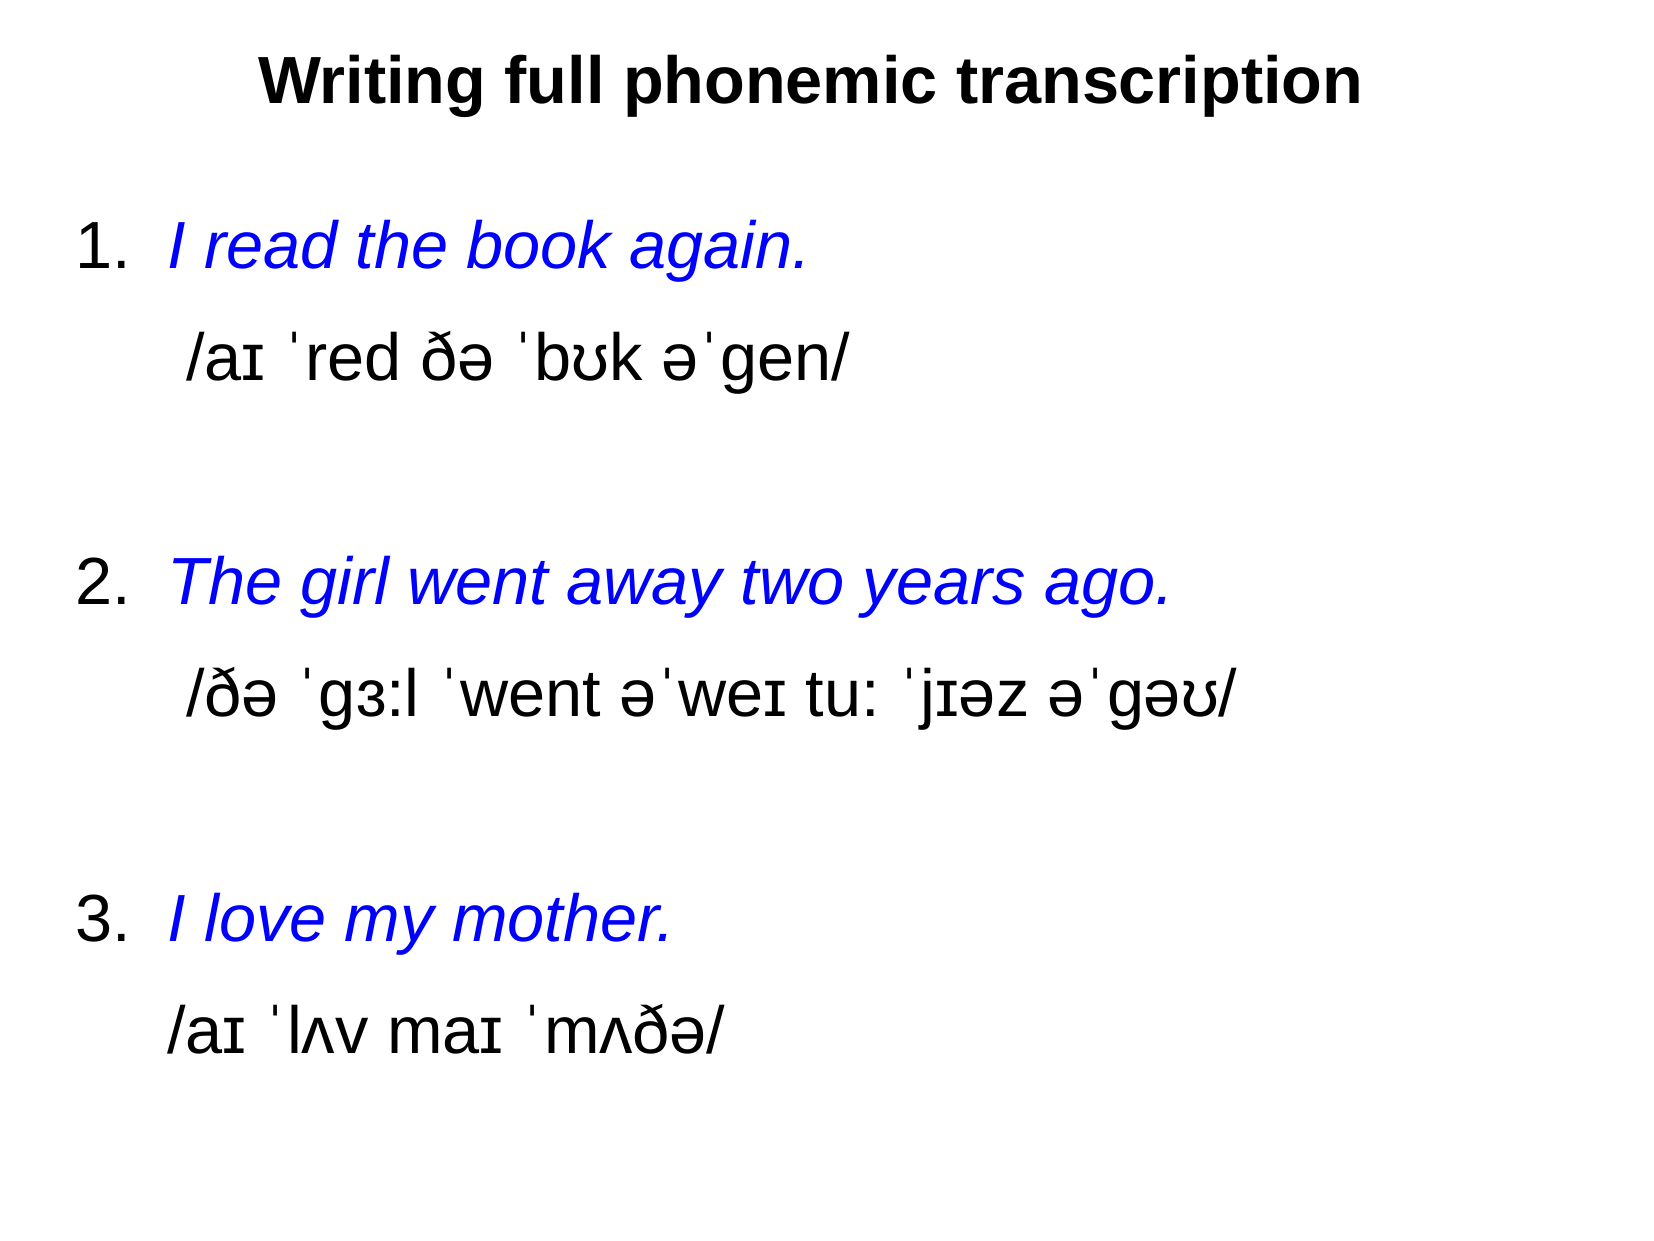

# Writing full phonemic transcription
1. I read the book again.
 /aɪ ˈred ðə ˈbʊk əˈgen/
2. The girl went away two years ago.
 /ðə ˈgɜ:l ˈwent əˈweɪ tu: ˈjɪəz əˈgəʊ/
3. I love my mother.
 /aɪ ˈlʌv maɪ ˈmʌðə/